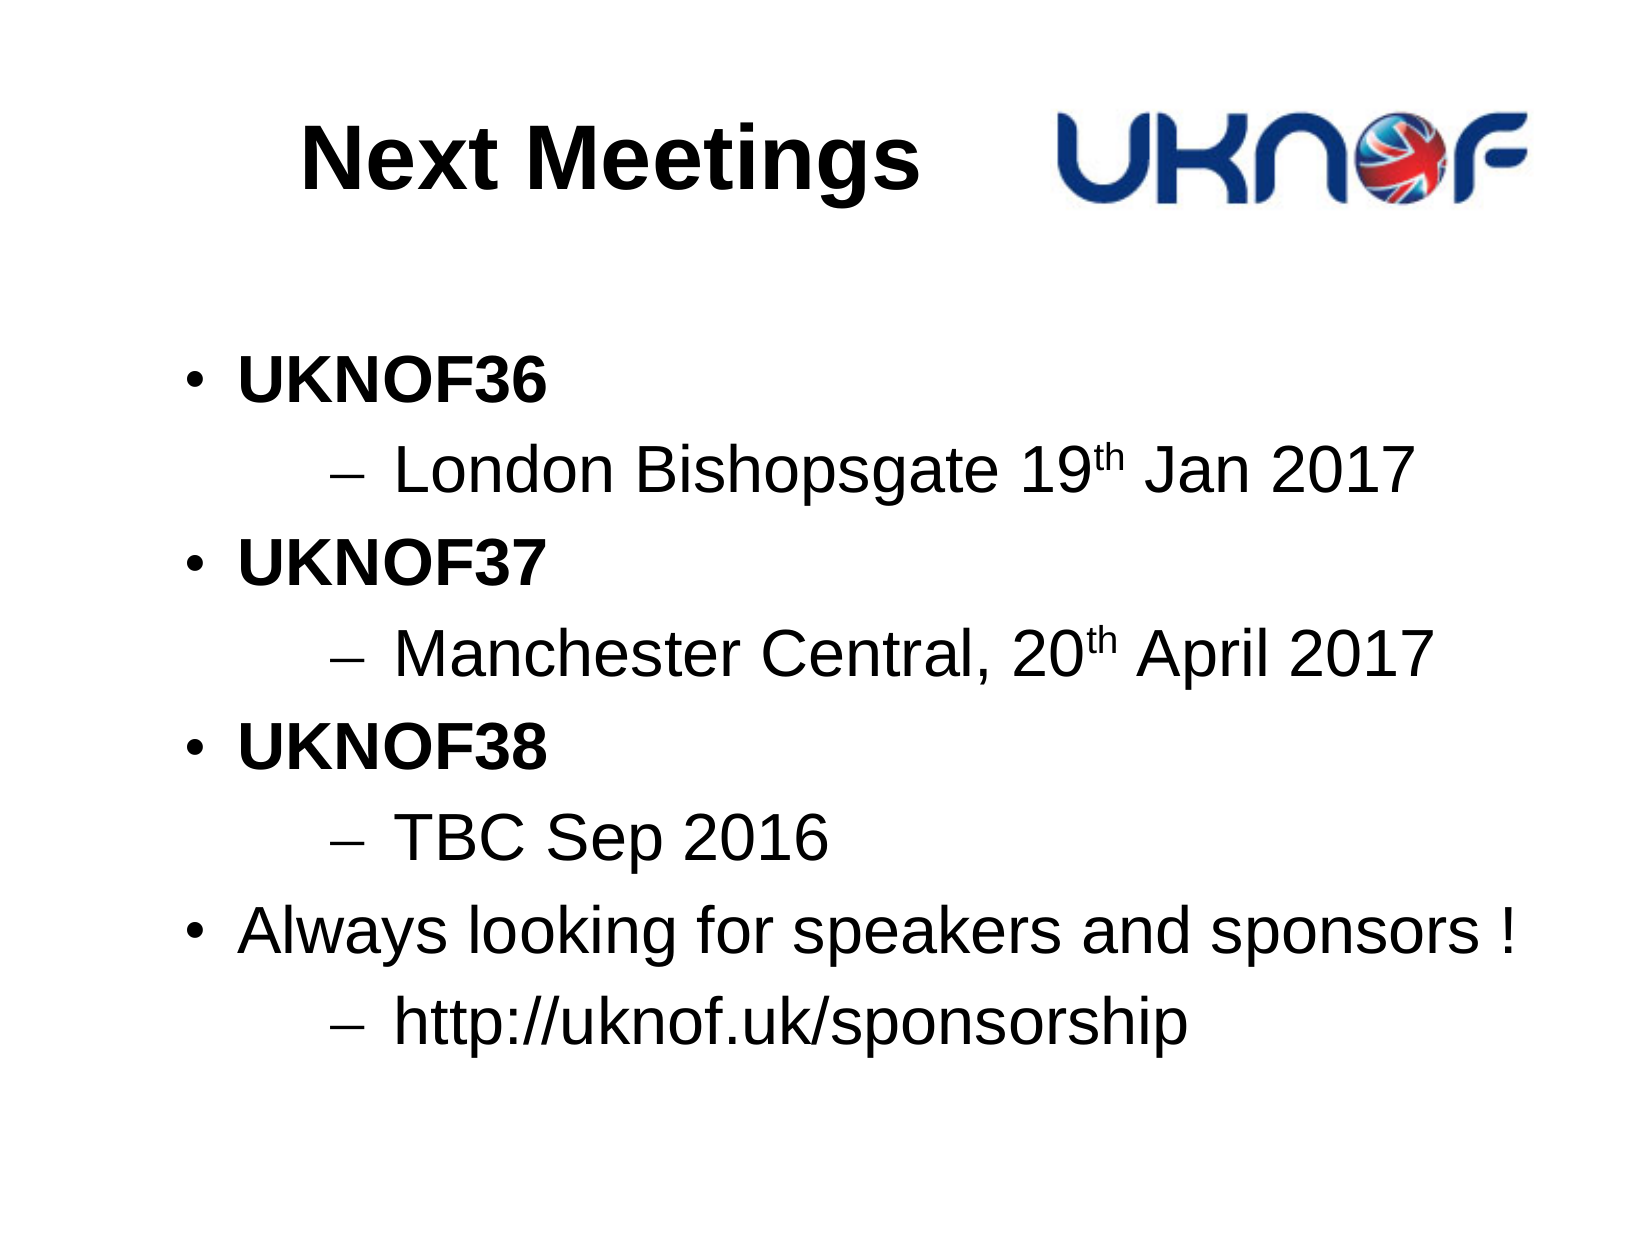

# Next Meetings
UKNOF36
 London Bishopsgate 19th Jan 2017
UKNOF37
 Manchester Central, 20th April 2017
UKNOF38
 TBC Sep 2016
Always looking for speakers and sponsors !
 http://uknof.uk/sponsorship